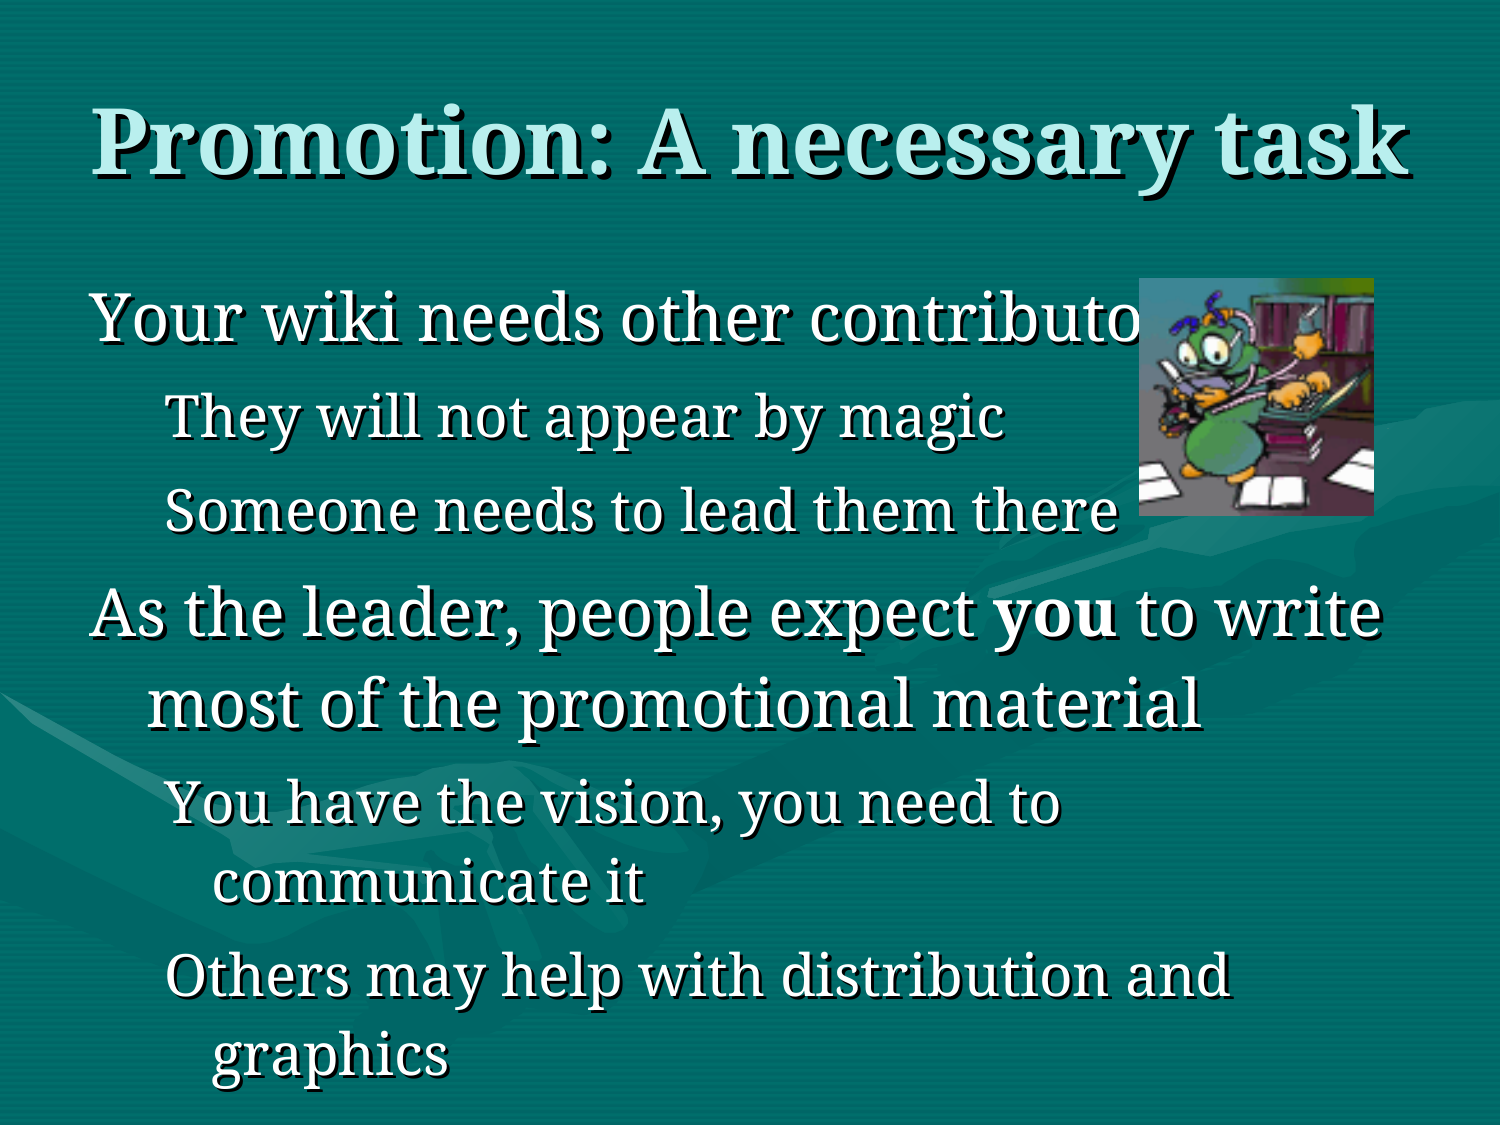

# Promotion: A necessary task
Your wiki needs other contributors
They will not appear by magic
Someone needs to lead them there
As the leader, people expect you to write most of the promotional material
You have the vision, you need to communicate it
Others may help with distribution and graphics
You can do it – it just takes practice!